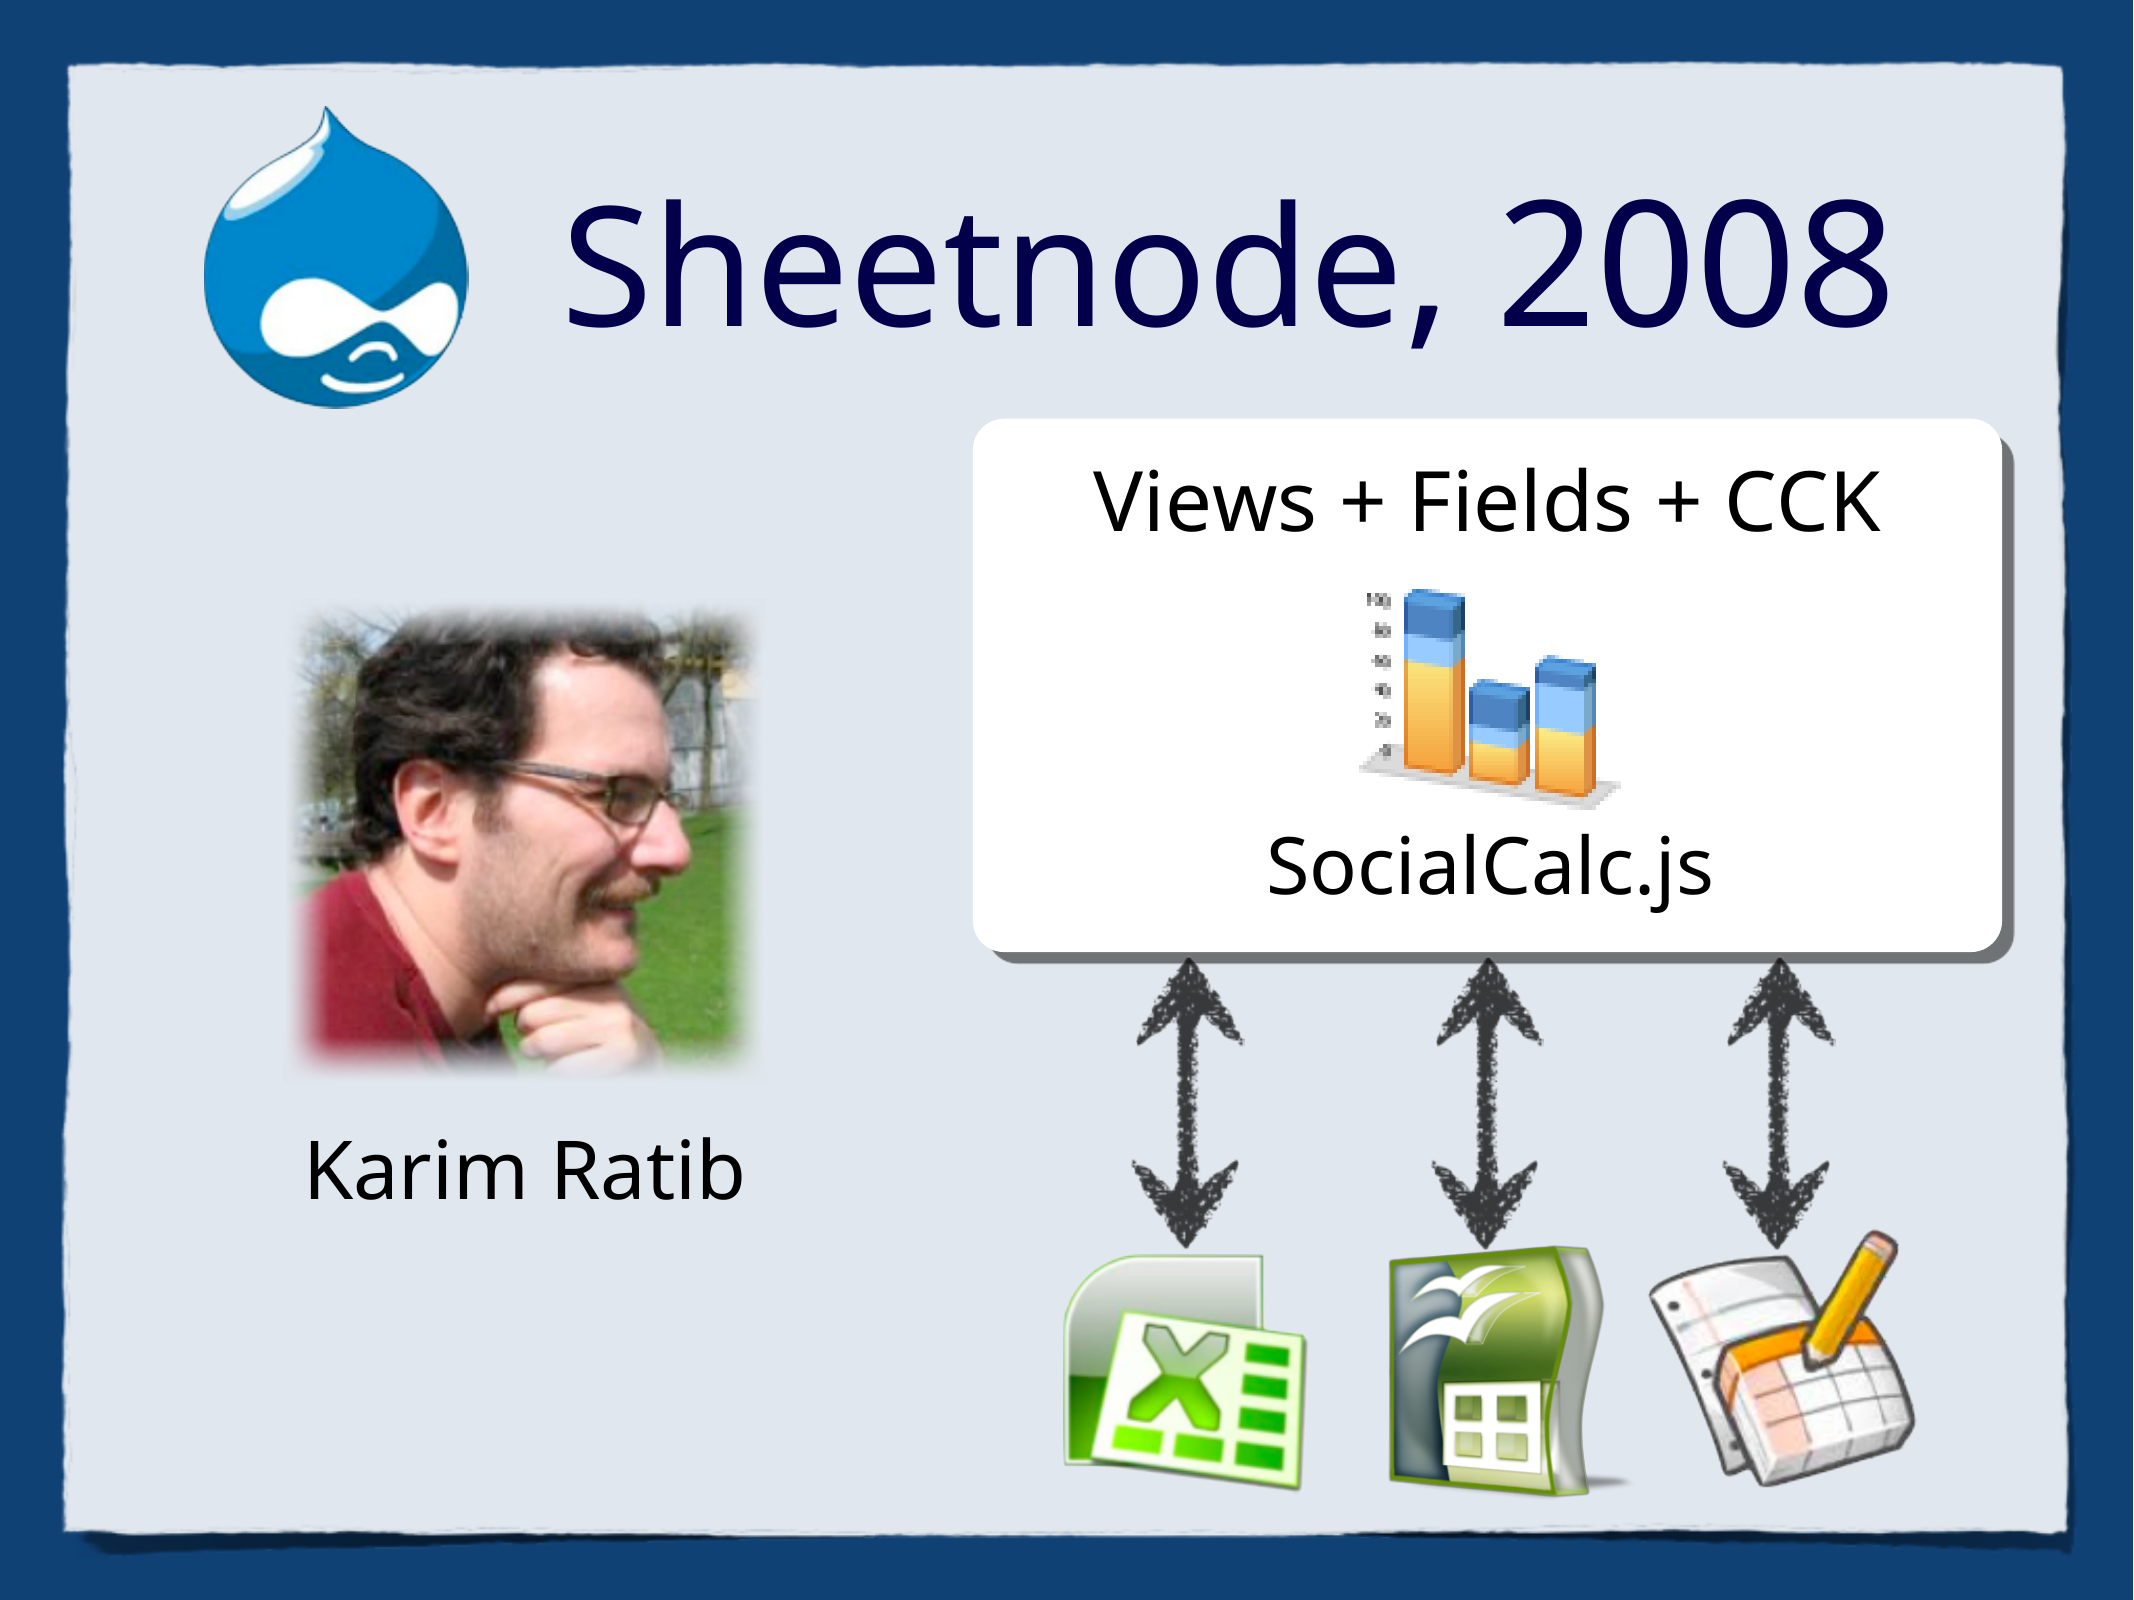

Sheetnode, 2008
Views + Fields + CCK
SocialCalc.js
Karim Ratib